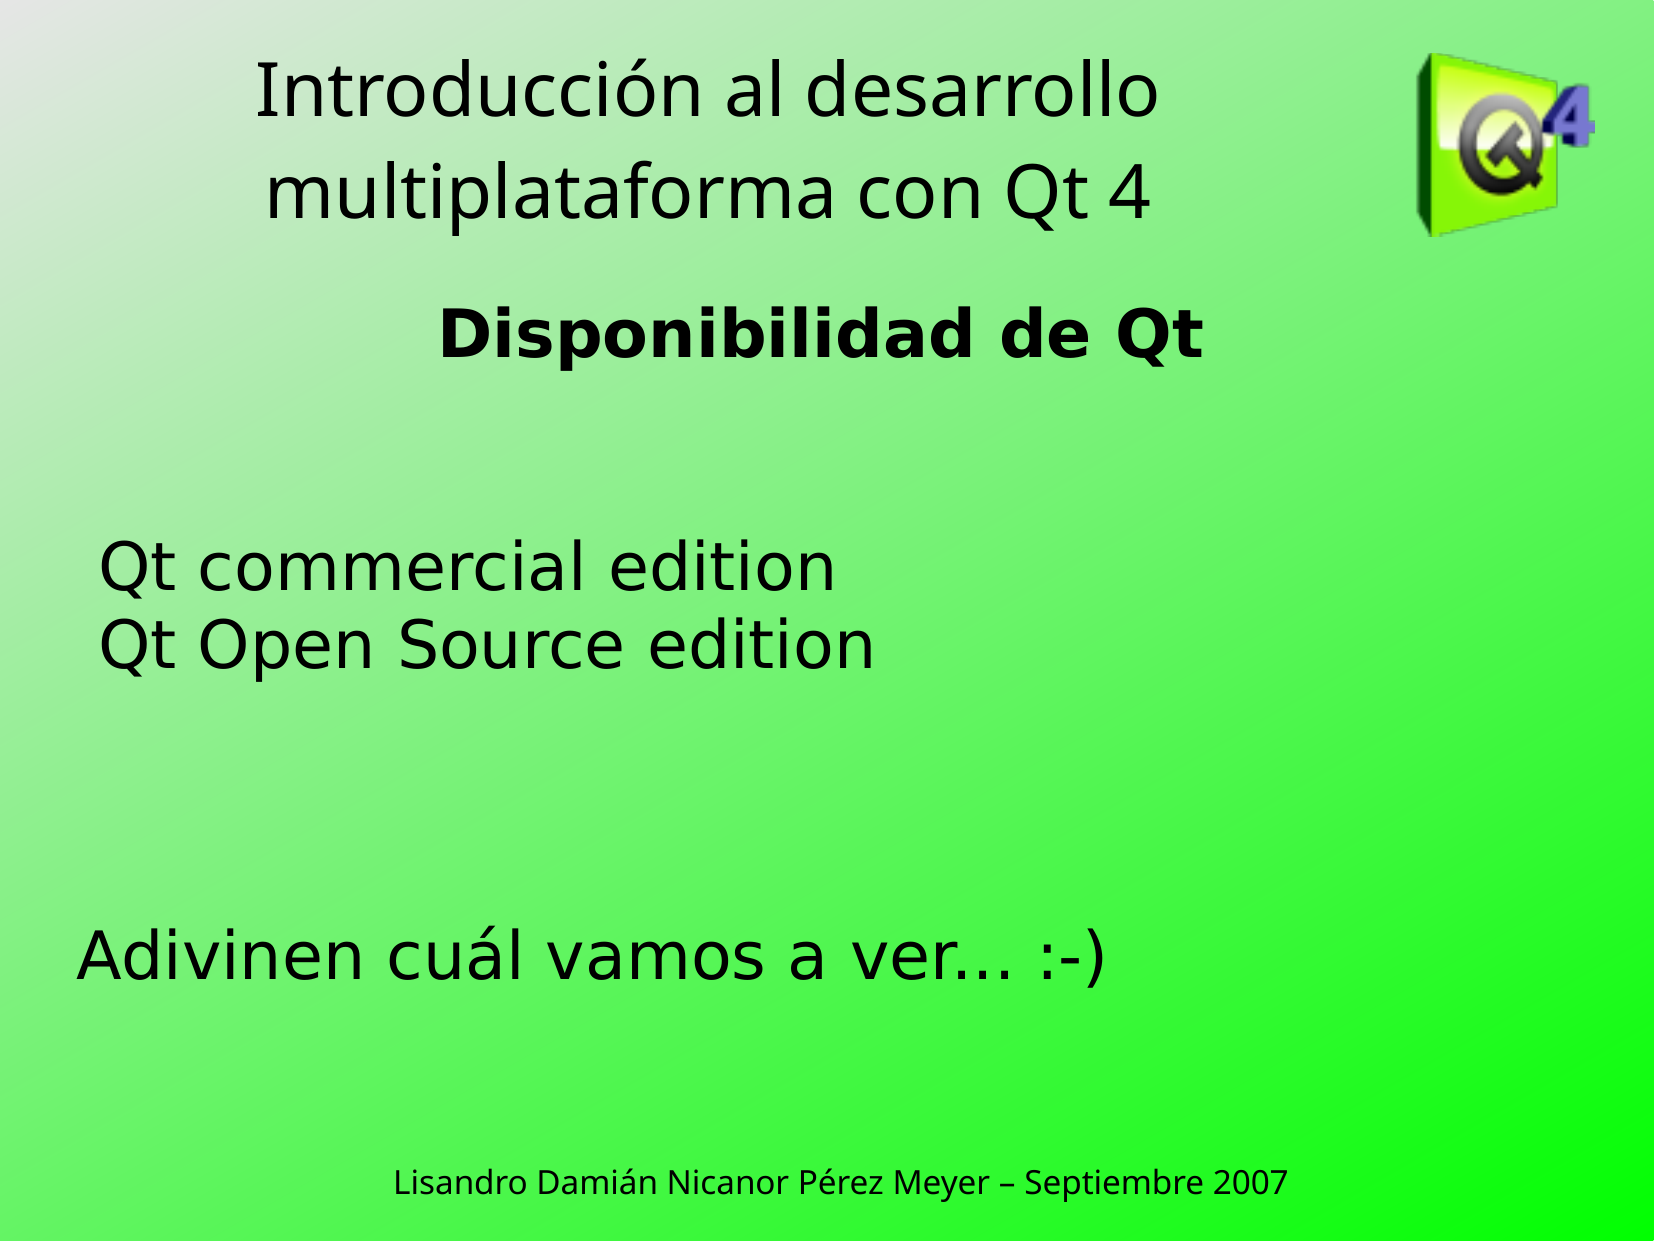

# Introducción al desarrollo multiplataforma con Qt 4
Disponibilidad de Qt
 Qt commercial edition
 Qt Open Source edition
Adivinen cuál vamos a ver... :-)
Lisandro Damián Nicanor Pérez Meyer – Septiembre 2007